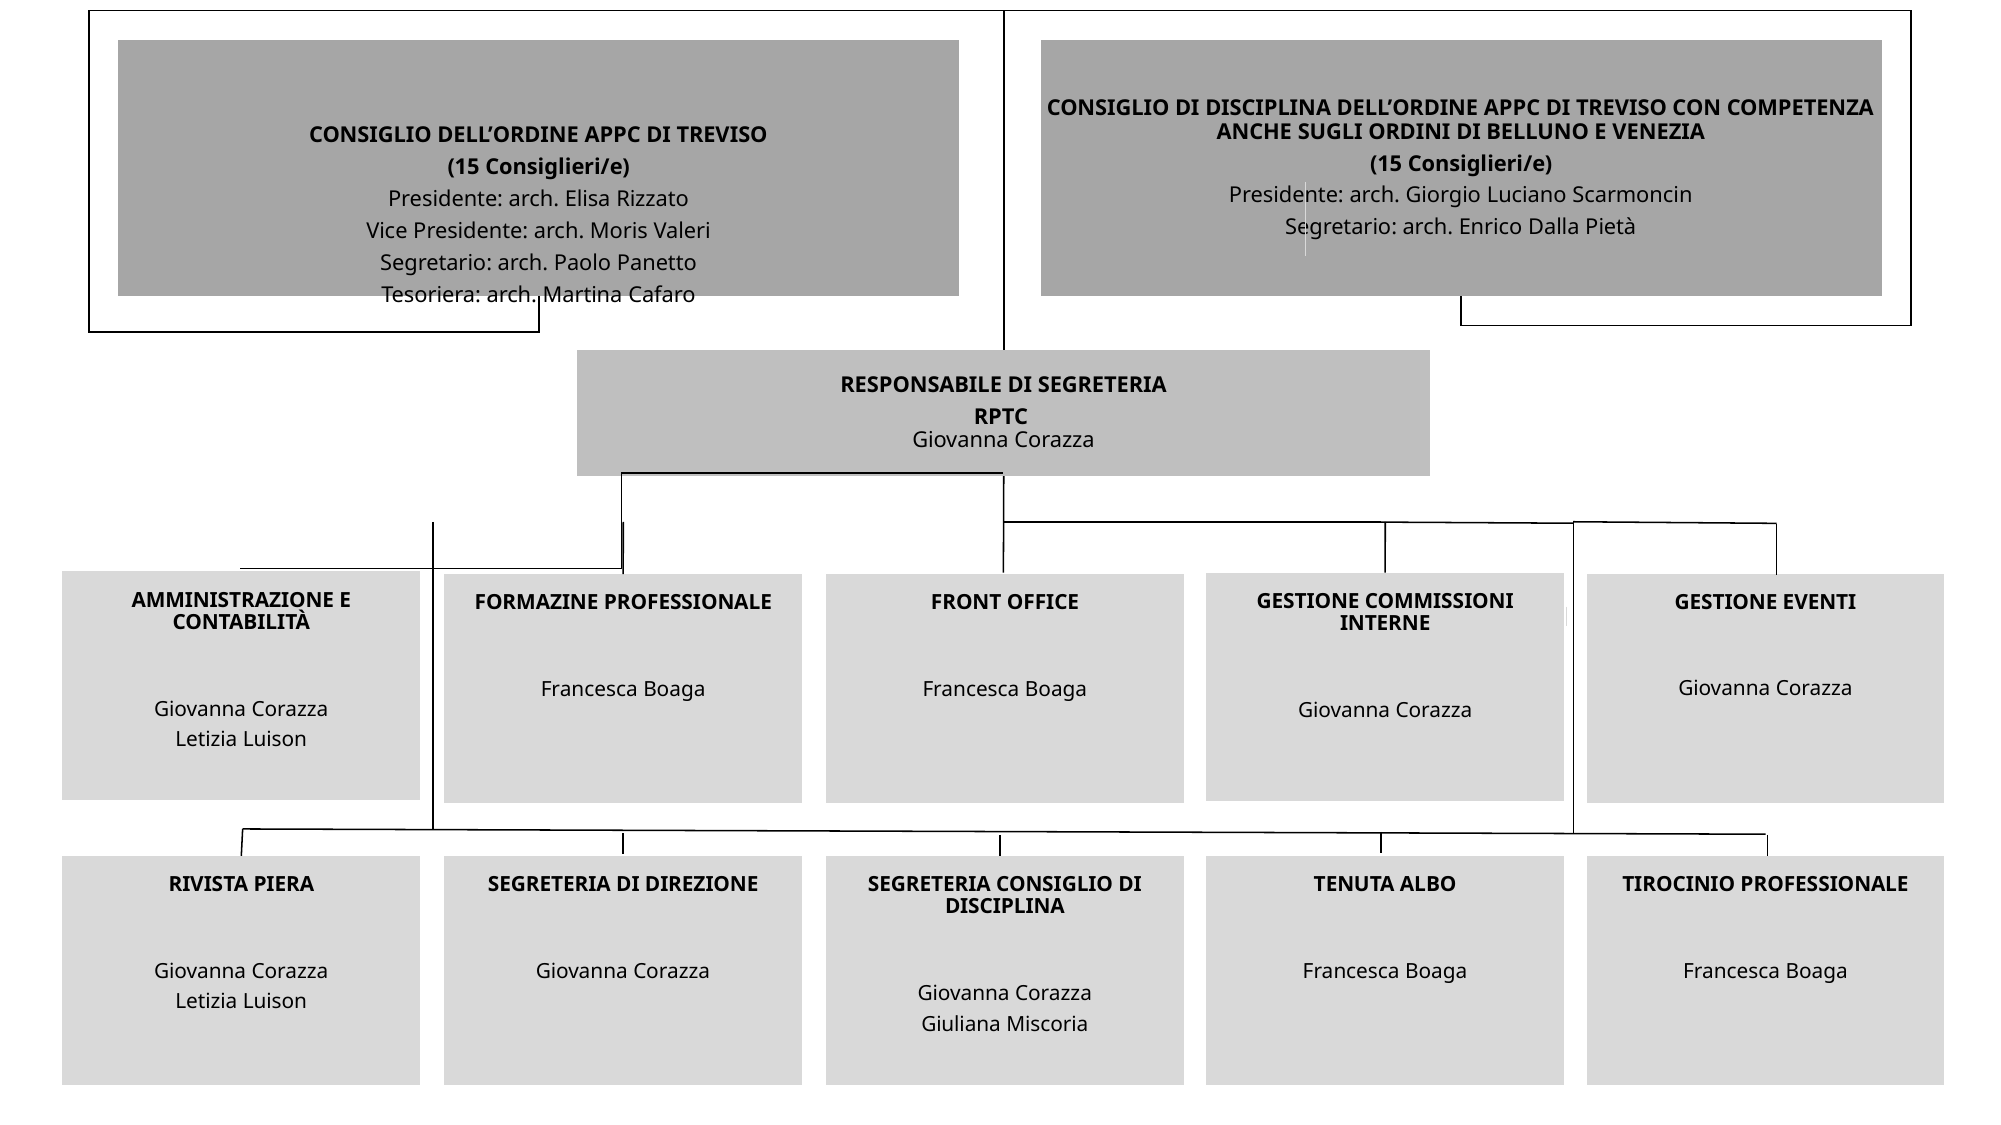

CONSIGLIO DELL’ORDINE APPC DI TREVISO
(15 Consiglieri/e)
Presidente: arch. Elisa Rizzato
Vice Presidente: arch. Moris Valeri
Segretario: arch. Paolo Panetto
Tesoriera: arch. Martina Cafaro
CONSIGLIO DI DISCIPLINA DELL’ORDINE APPC DI TREVISO CON COMPETENZA ANCHE SUGLI ORDINI DI BELLUNO E VENEZIA
(15 Consiglieri/e)
Presidente: arch. Giorgio Luciano Scarmoncin
Segretario: arch. Enrico Dalla Pietà
RESPONSABILE DI SEGRETERIA
RPTC
Giovanna Corazza
AMMINISTRAZIONE E CONTABILITÀ
Giovanna Corazza
Letizia Luison
GESTIONE COMMISSIONI INTERNE
Giovanna Corazza
GESTIONE EVENTI
Giovanna Corazza
FORMAZINE PROFESSIONALE
Francesca Boaga
FRONT OFFICE
Francesca Boaga
RIVISTA PIERA
Giovanna Corazza
Letizia Luison
SEGRETERIA DI DIREZIONE
Giovanna Corazza
SEGRETERIA CONSIGLIO DI DISCIPLINA
Giovanna Corazza
Giuliana Miscoria
TENUTA ALBO
Francesca Boaga
TIROCINIO PROFESSIONALE
Francesca Boaga